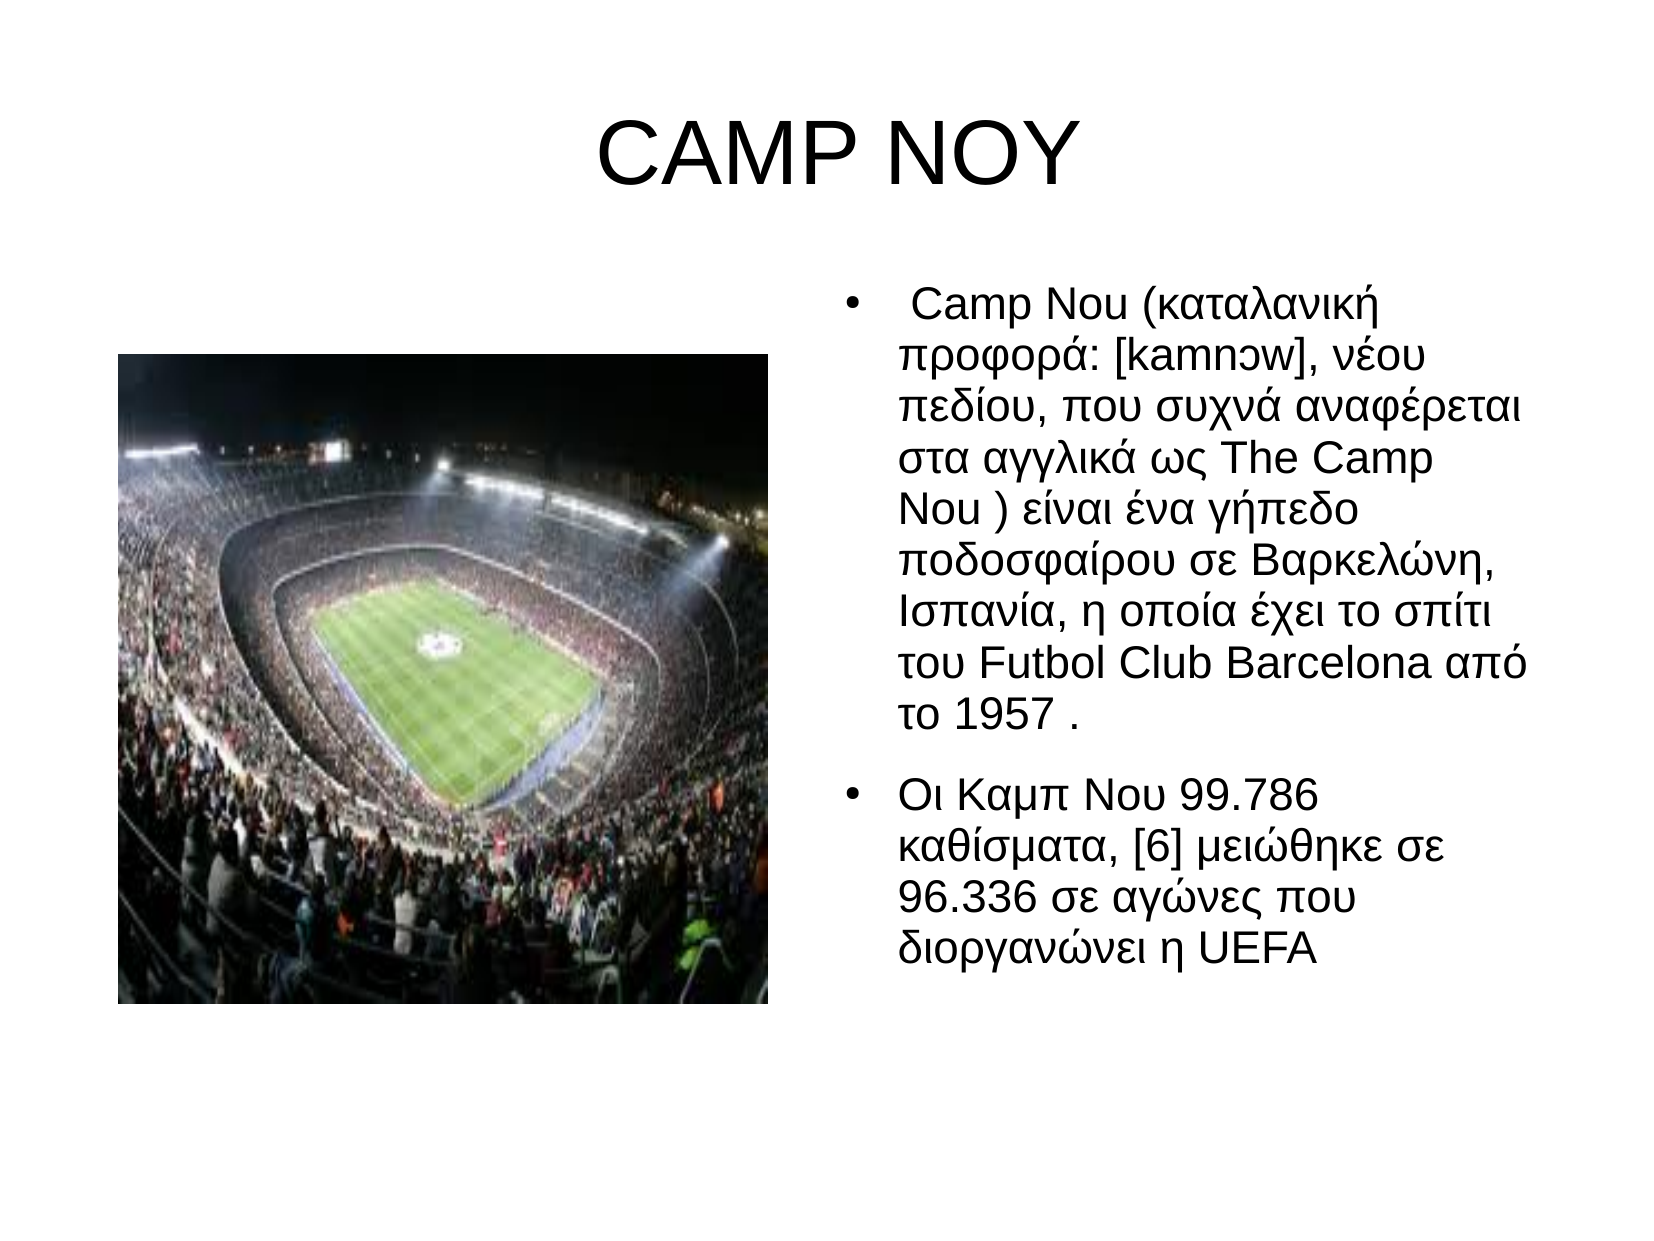

# CAMP NOY
 Camp Nou (καταλανική προφορά: [kamnɔw], νέου πεδίου, που συχνά αναφέρεται στα αγγλικά ως The Camp Nou ) είναι ένα γήπεδο ποδοσφαίρου σε Βαρκελώνη, Ισπανία, η οποία έχει το σπίτι του Futbol Club Barcelona από το 1957 .
Οι Καμπ Νου 99.786 καθίσματα, [6] μειώθηκε σε 96.336 σε αγώνες που διοργανώνει η UEFA